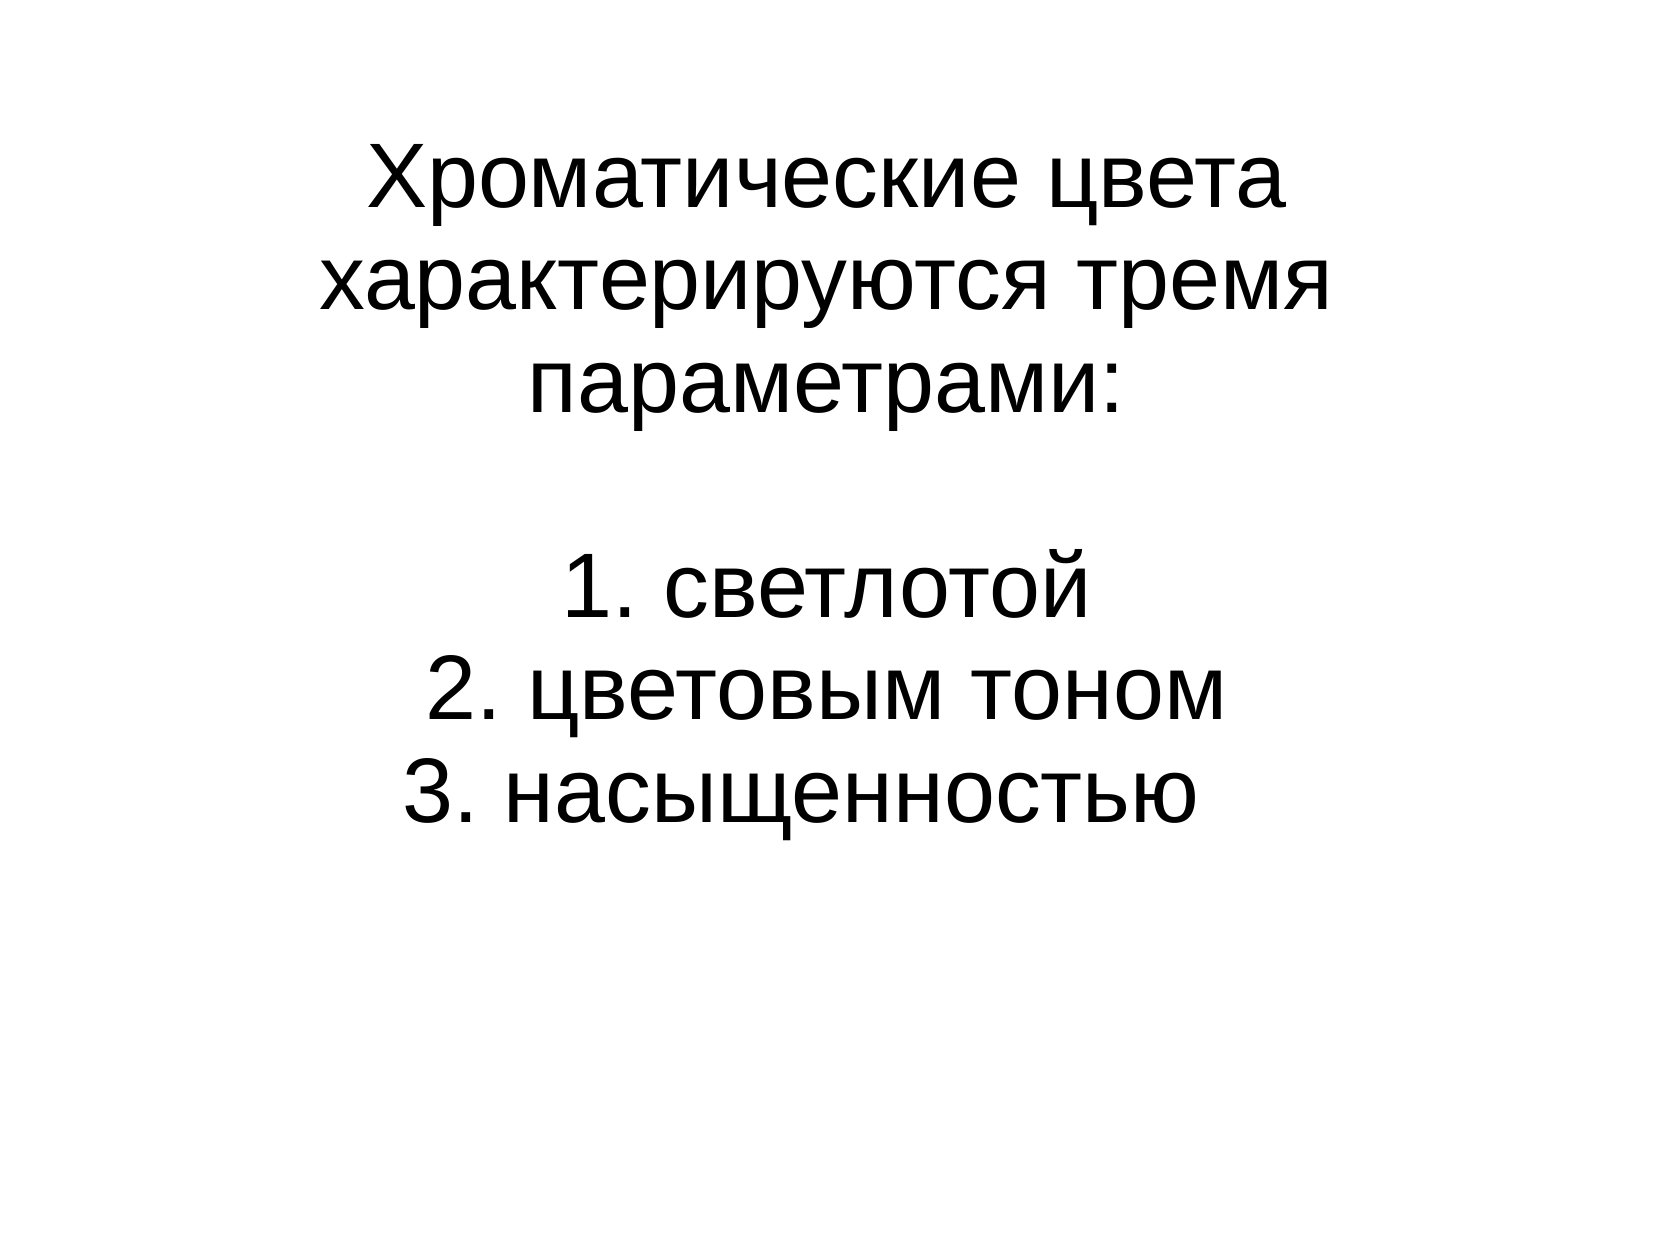

# Хроматические цвета характерируются тремя параметрами: 1. светлотой 2. цветовым тоном 3. насыщенностью